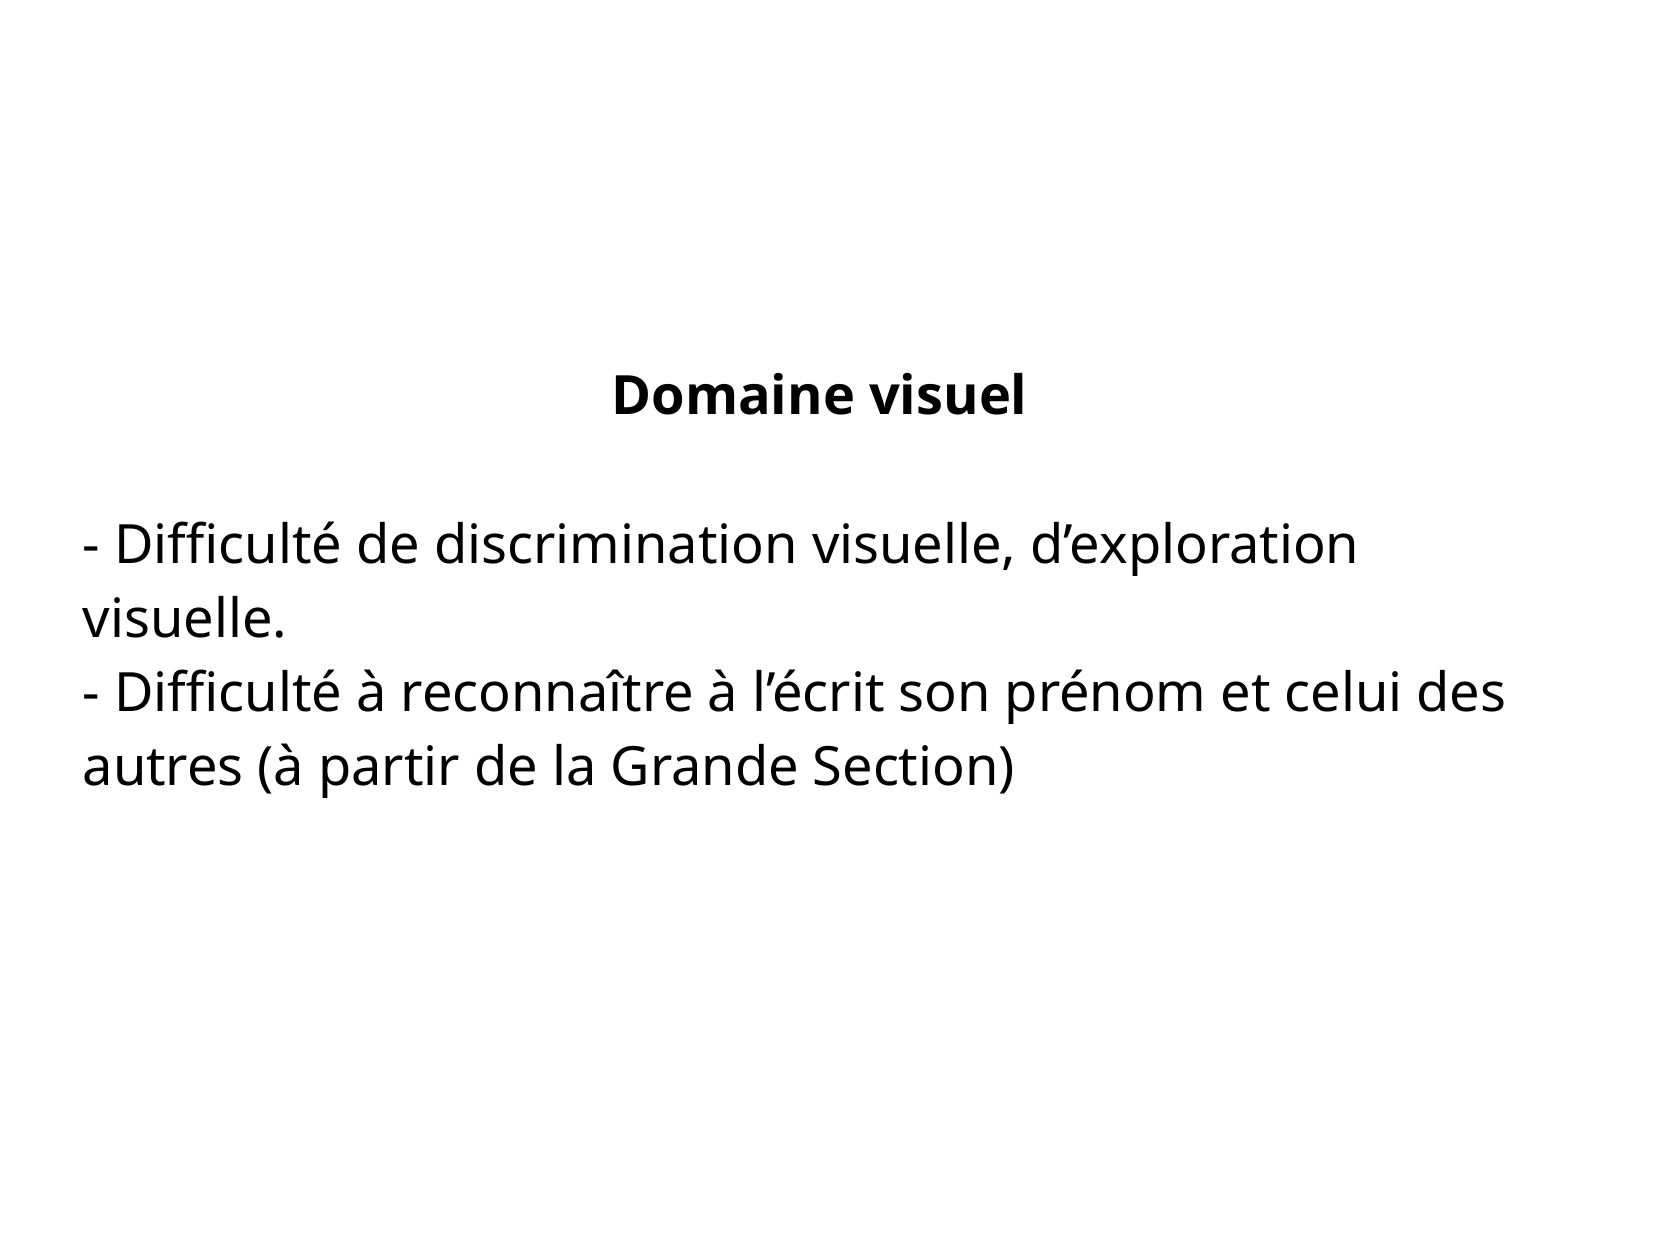

# Domaine visuel
- Difficulté de discrimination visuelle, d’exploration visuelle.
- Difficulté à reconnaître à l’écrit son prénom et celui des autres (à partir de la Grande Section)